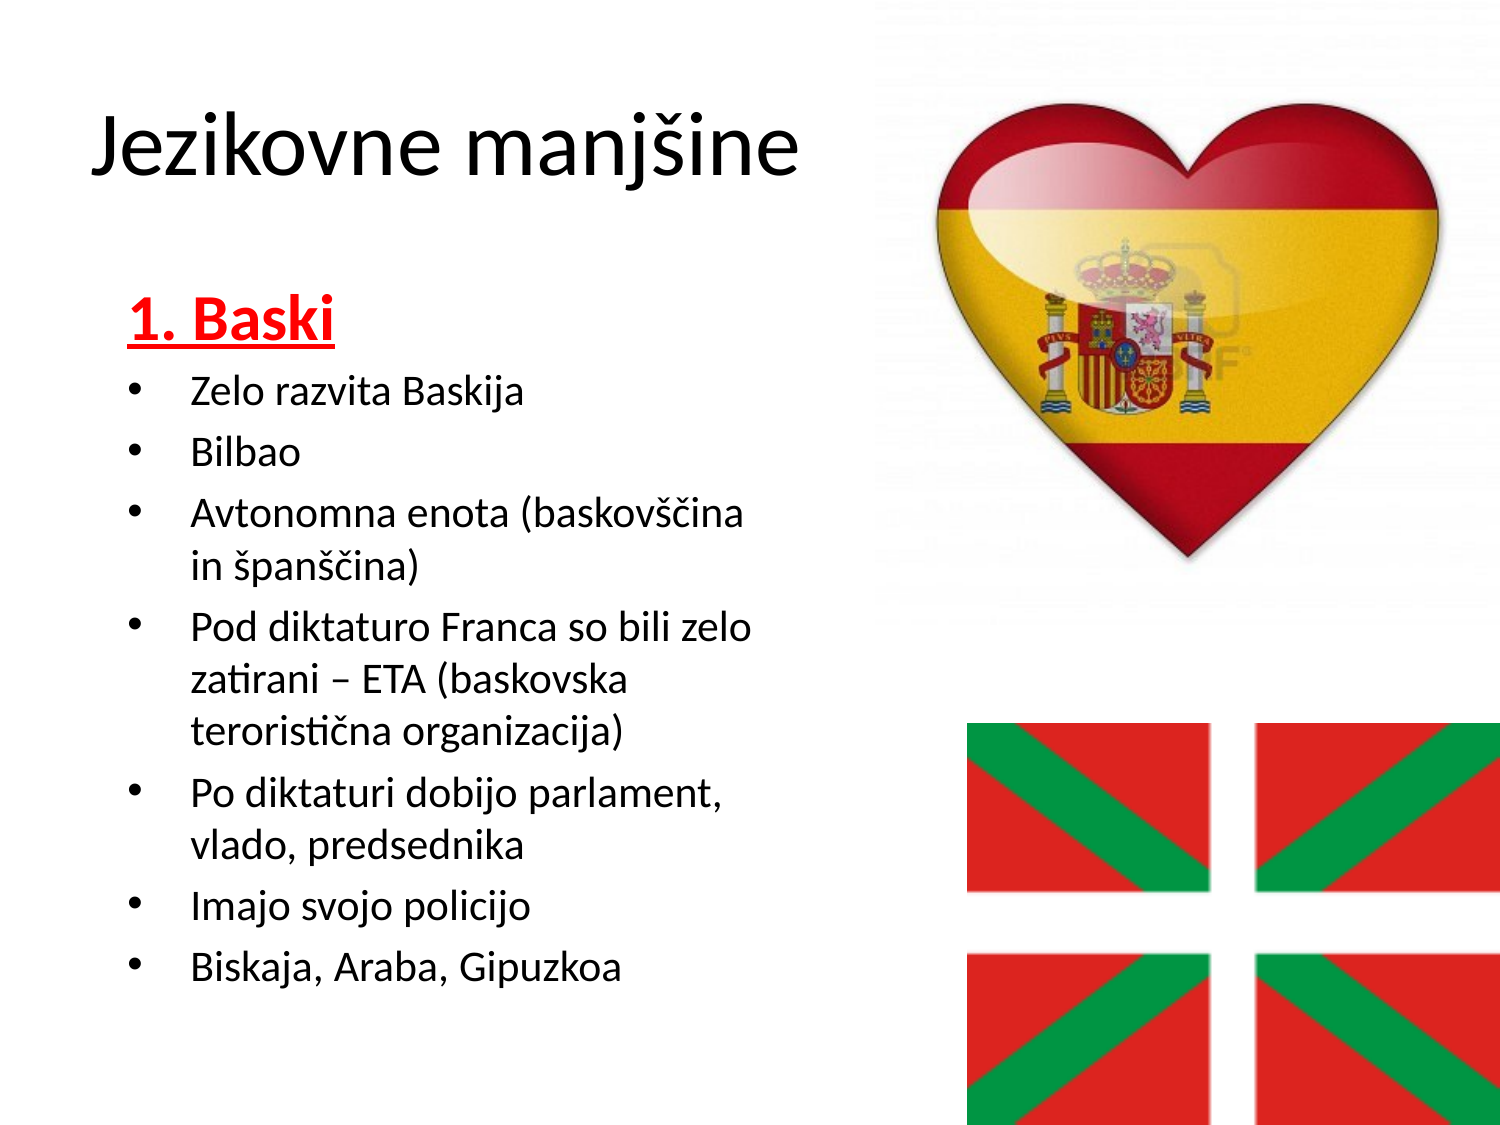

# Jezikovne manjšine
1. Baski
Zelo razvita Baskija
Bilbao
Avtonomna enota (baskovščina in španščina)
Pod diktaturo Franca so bili zelo zatirani – ETA (baskovska teroristična organizacija)
Po diktaturi dobijo parlament, vlado, predsednika
Imajo svojo policijo
Biskaja, Araba, Gipuzkoa